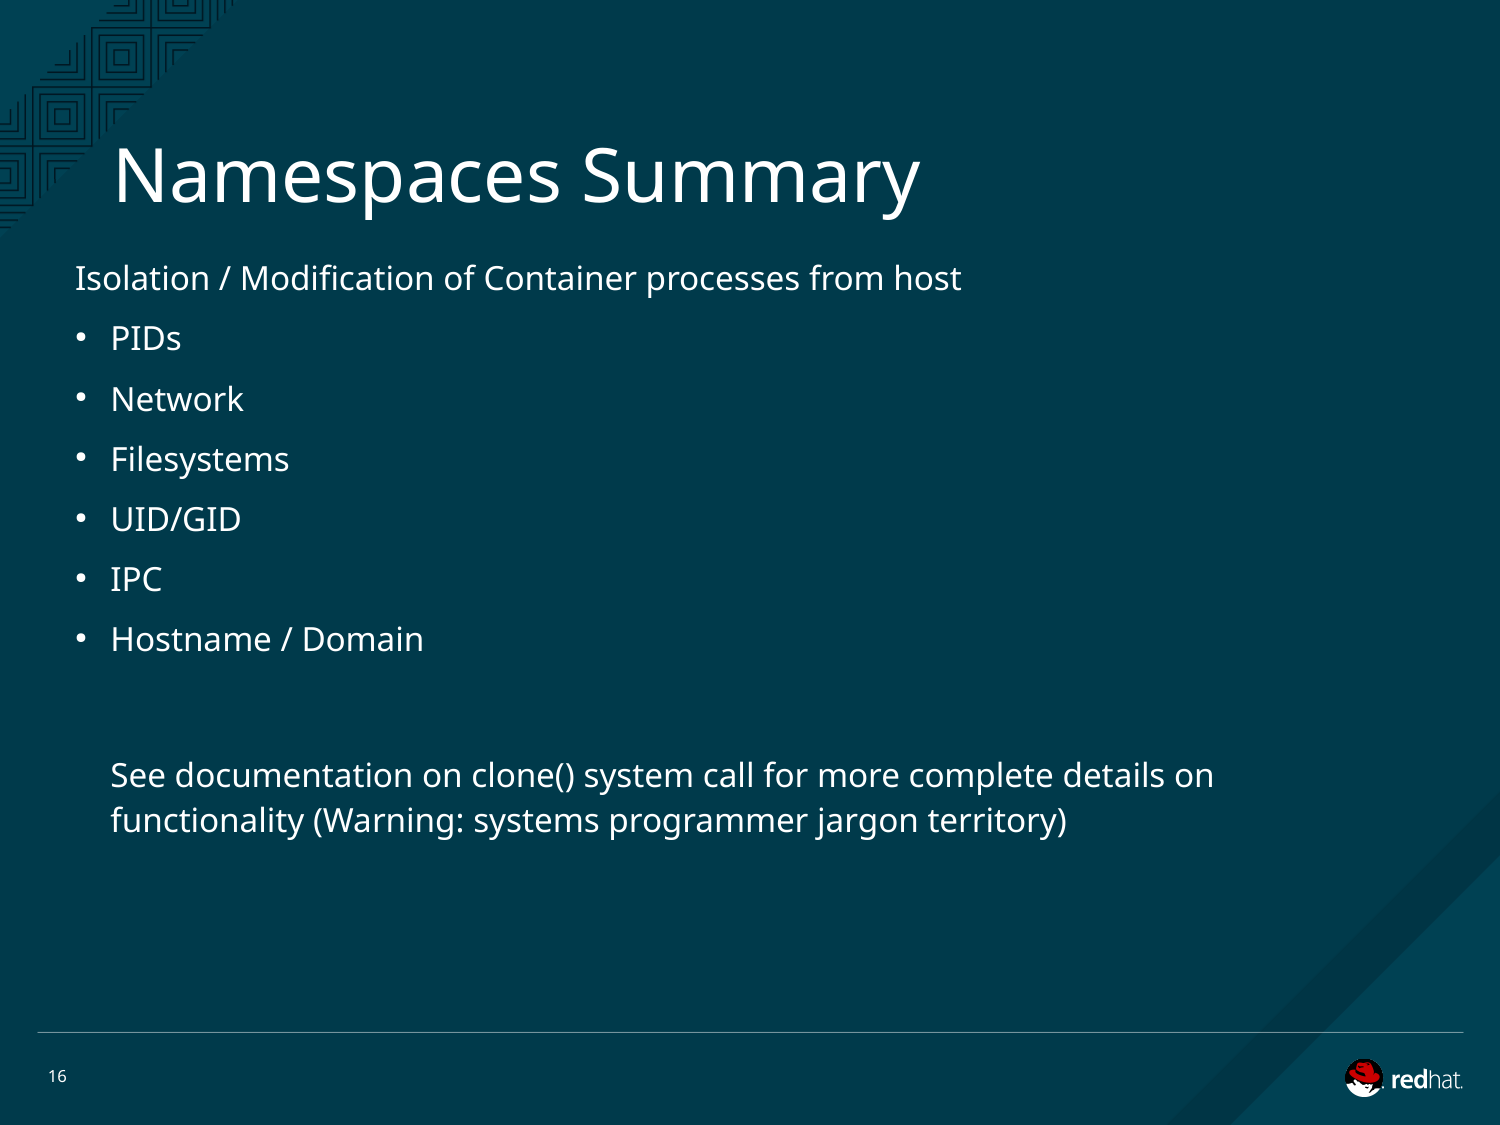

# Namespaces Summary
Isolation / Modification of Container processes from host
PIDs
Network
Filesystems
UID/GID
IPC
Hostname / Domain
See documentation on clone() system call for more complete details on functionality (Warning: systems programmer jargon territory)
16